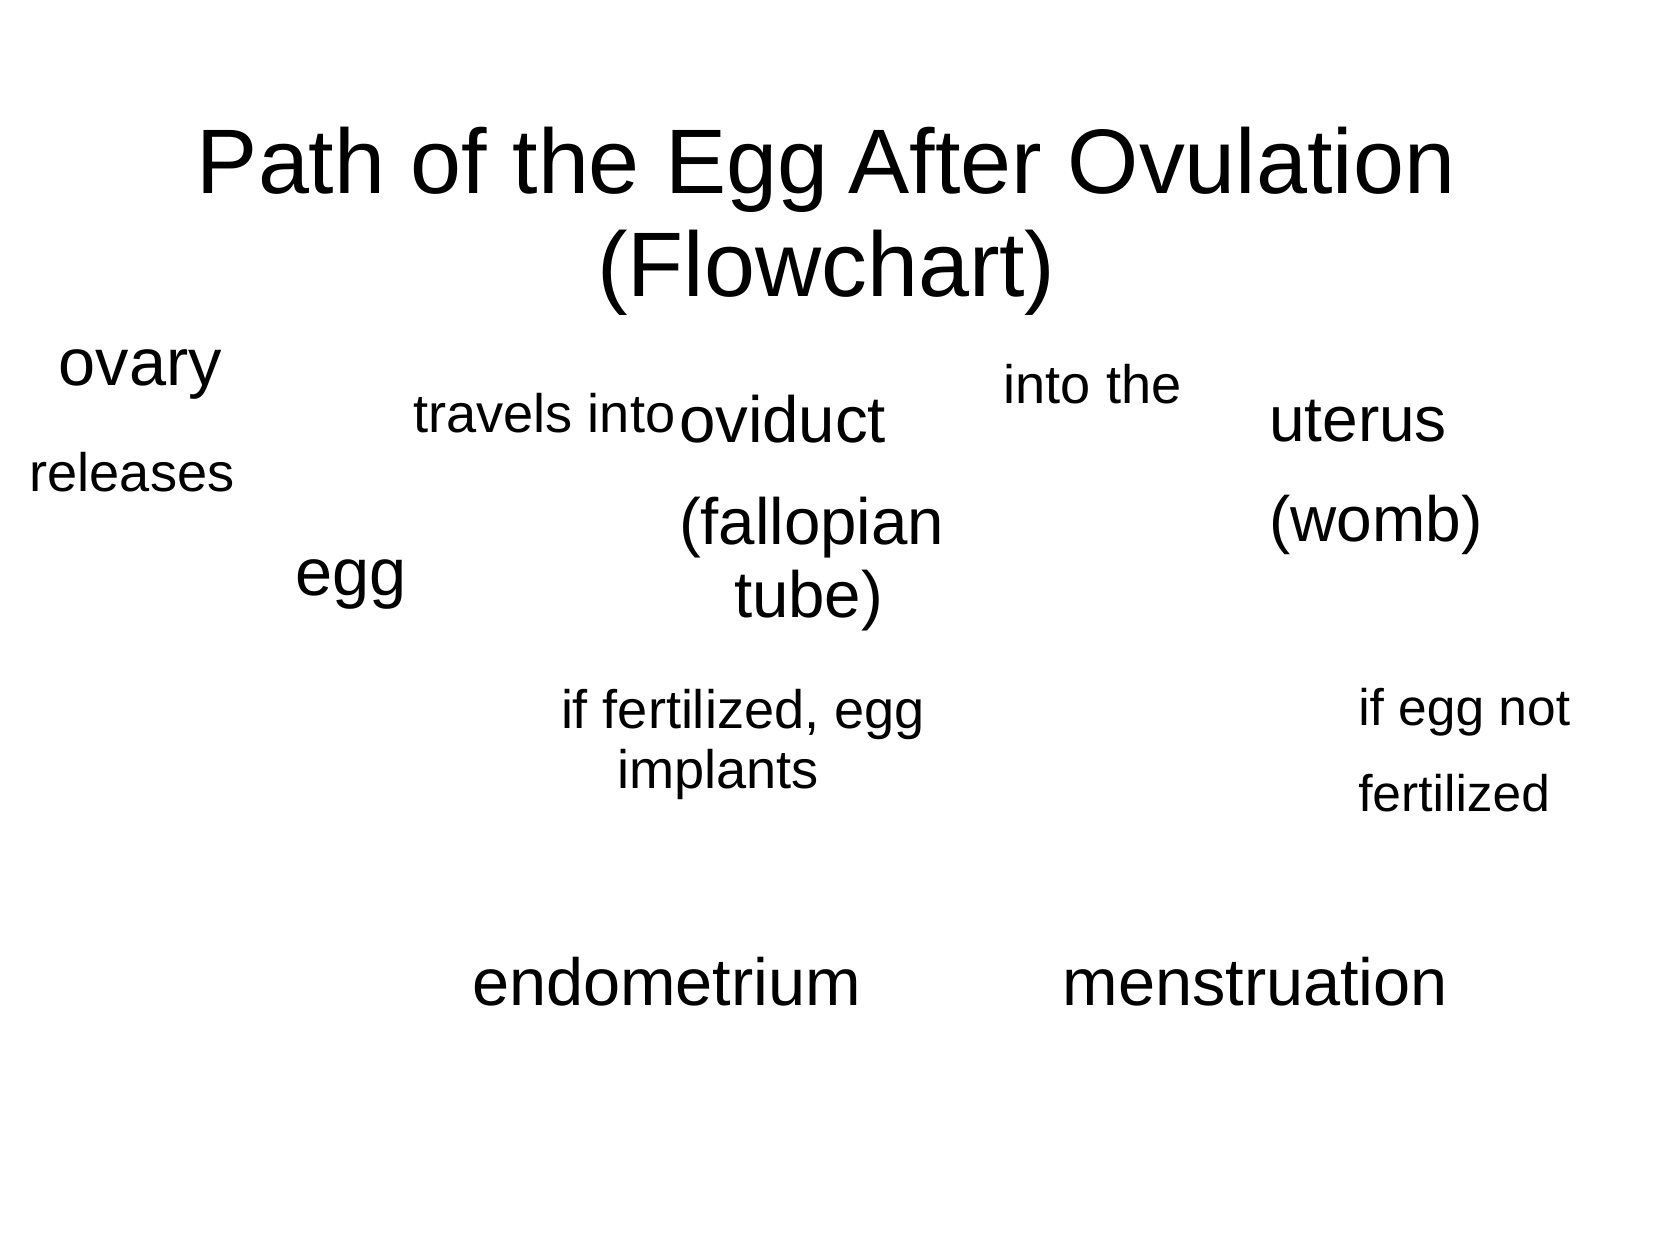

# Path of the Egg After Ovulation (Flowchart)
ovary
into the
travels into
oviduct
(fallopian tube)
uterus
(womb)
releases
egg
if fertilized, egg implants
if egg not
fertilized
endometrium
menstruation